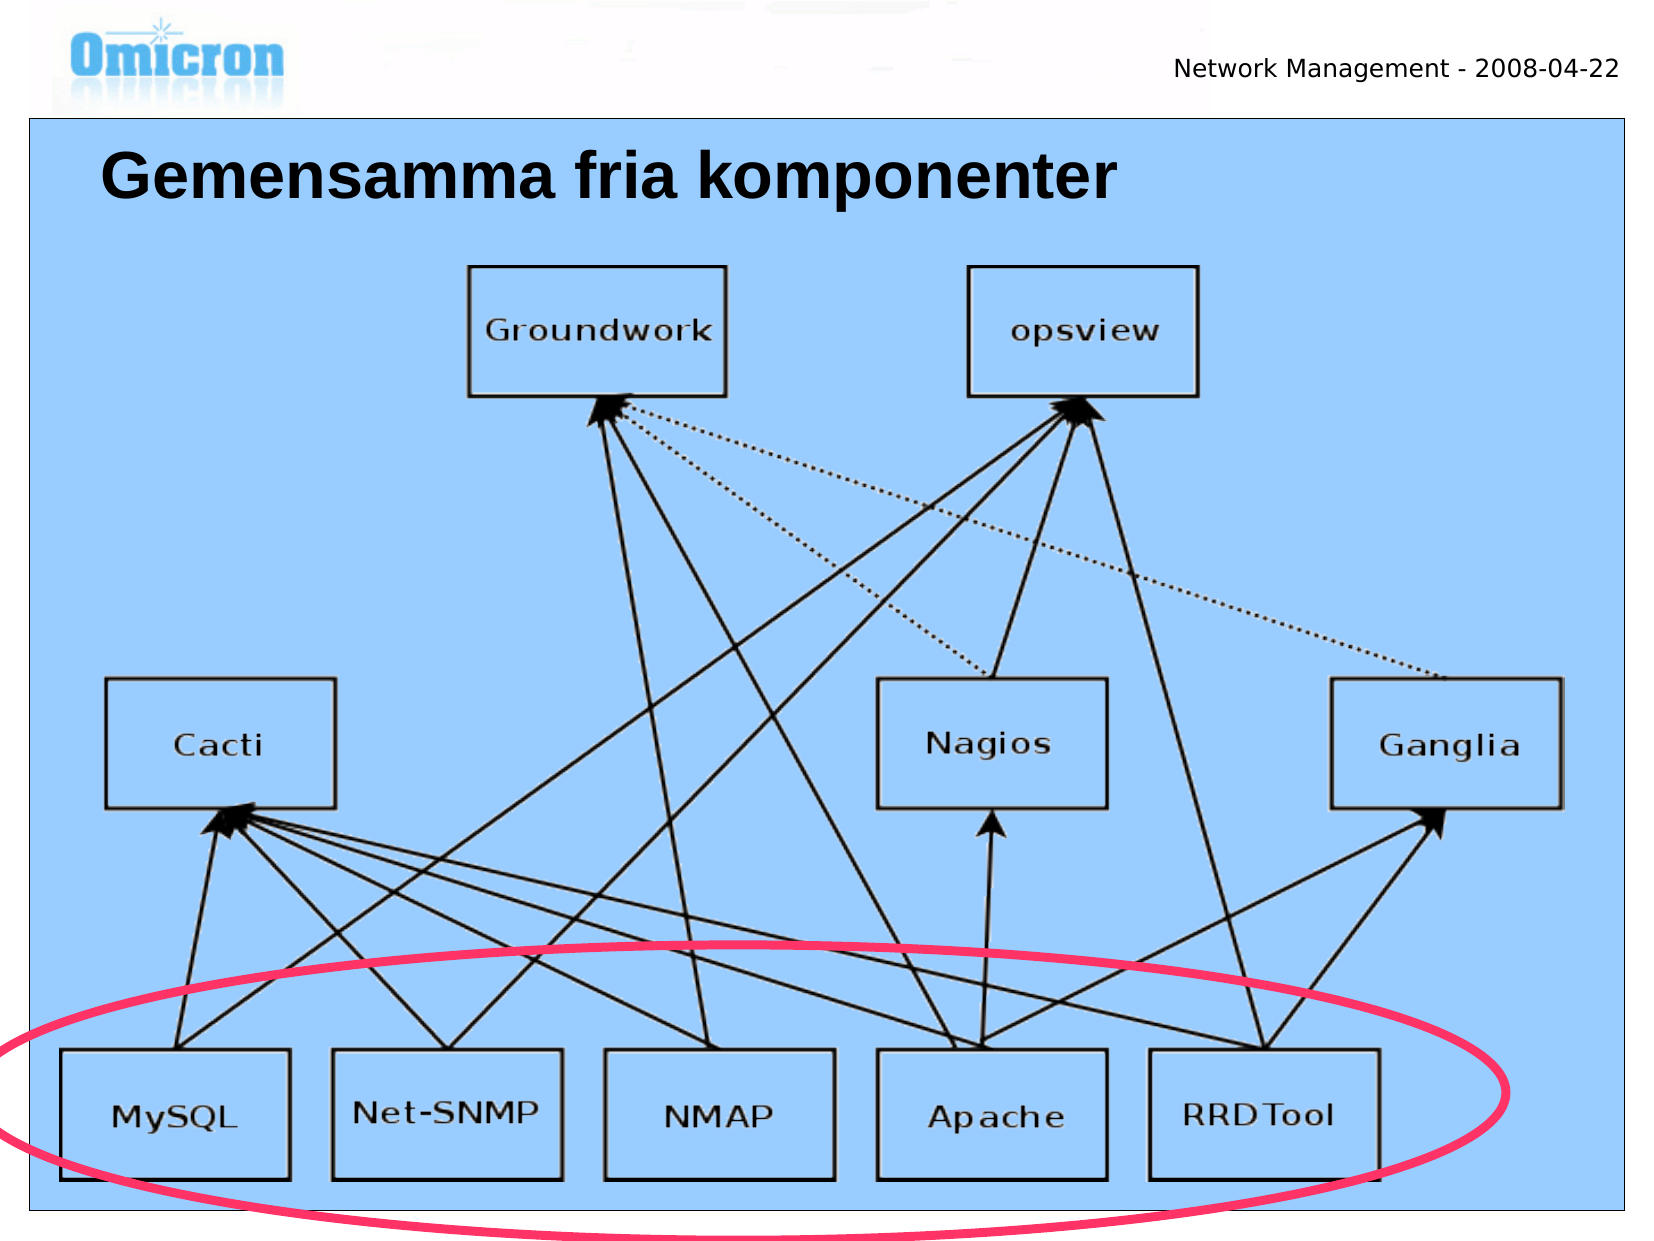

Network Management - 2008-04-22
Gemensamma fria komponenter
#